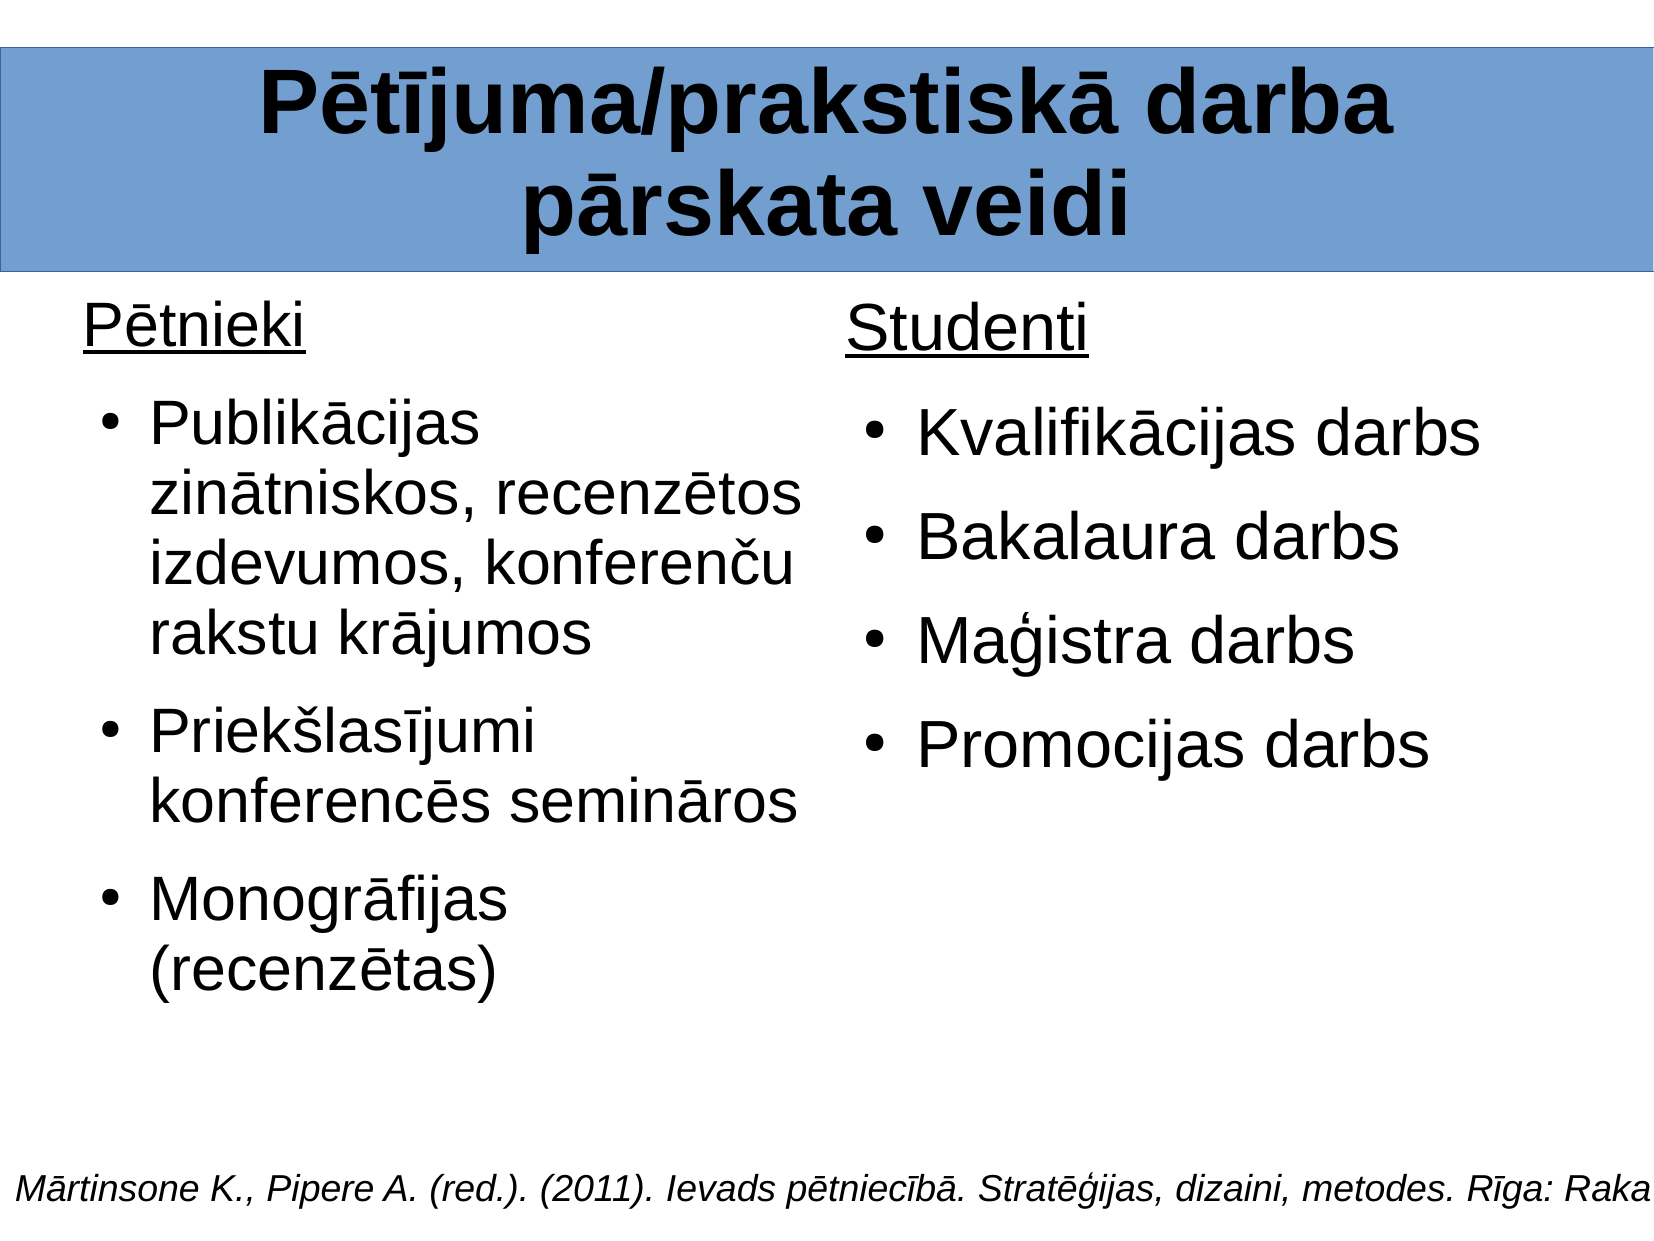

# Pētījuma/prakstiskā darba pārskata veidi
Pētnieki
Publikācijas zinātniskos, recenzētos izdevumos, konferenču rakstu krājumos
Priekšlasījumi konferencēs semināros
Monogrāfijas (recenzētas)
Studenti
Kvalifikācijas darbs
Bakalaura darbs
Maģistra darbs
Promocijas darbs
Mārtinsone K., Pipere A. (red.). (2011). Ievads pētniecībā. Stratēģijas, dizaini, metodes. Rīga: Raka